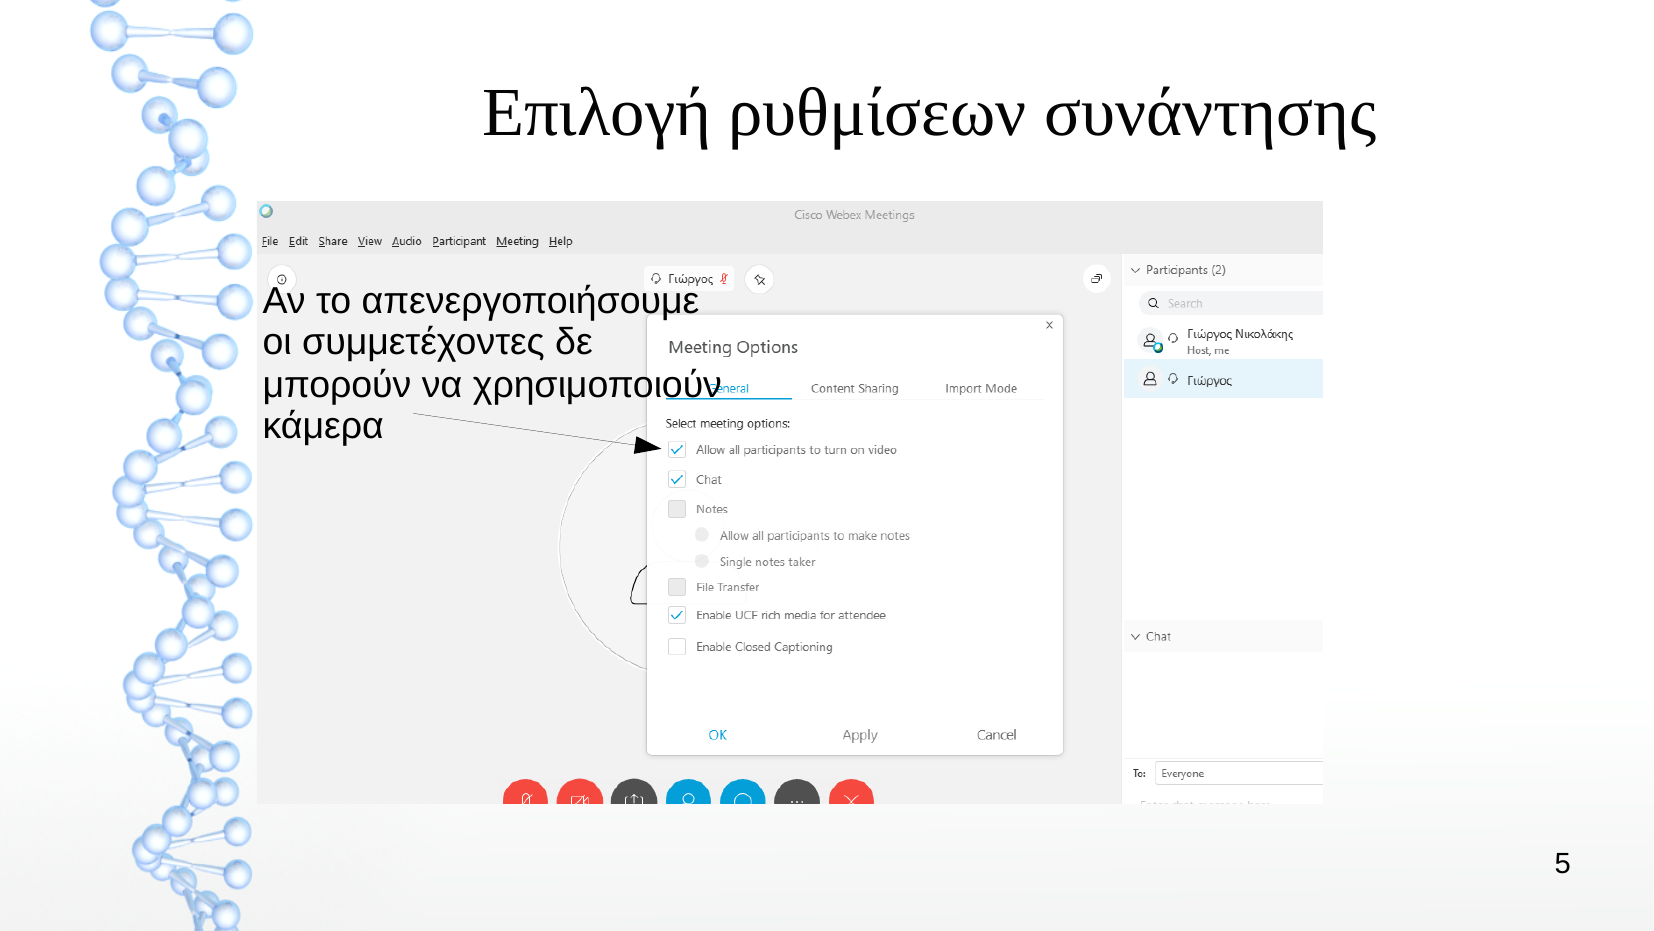

# Επιλογή ρυθμίσεων συνάντησης
Αν το απενεργοποιήσουμε οι συμμετέχοντες δε μπορούν να χρησιμοποιούν κάμερα
5